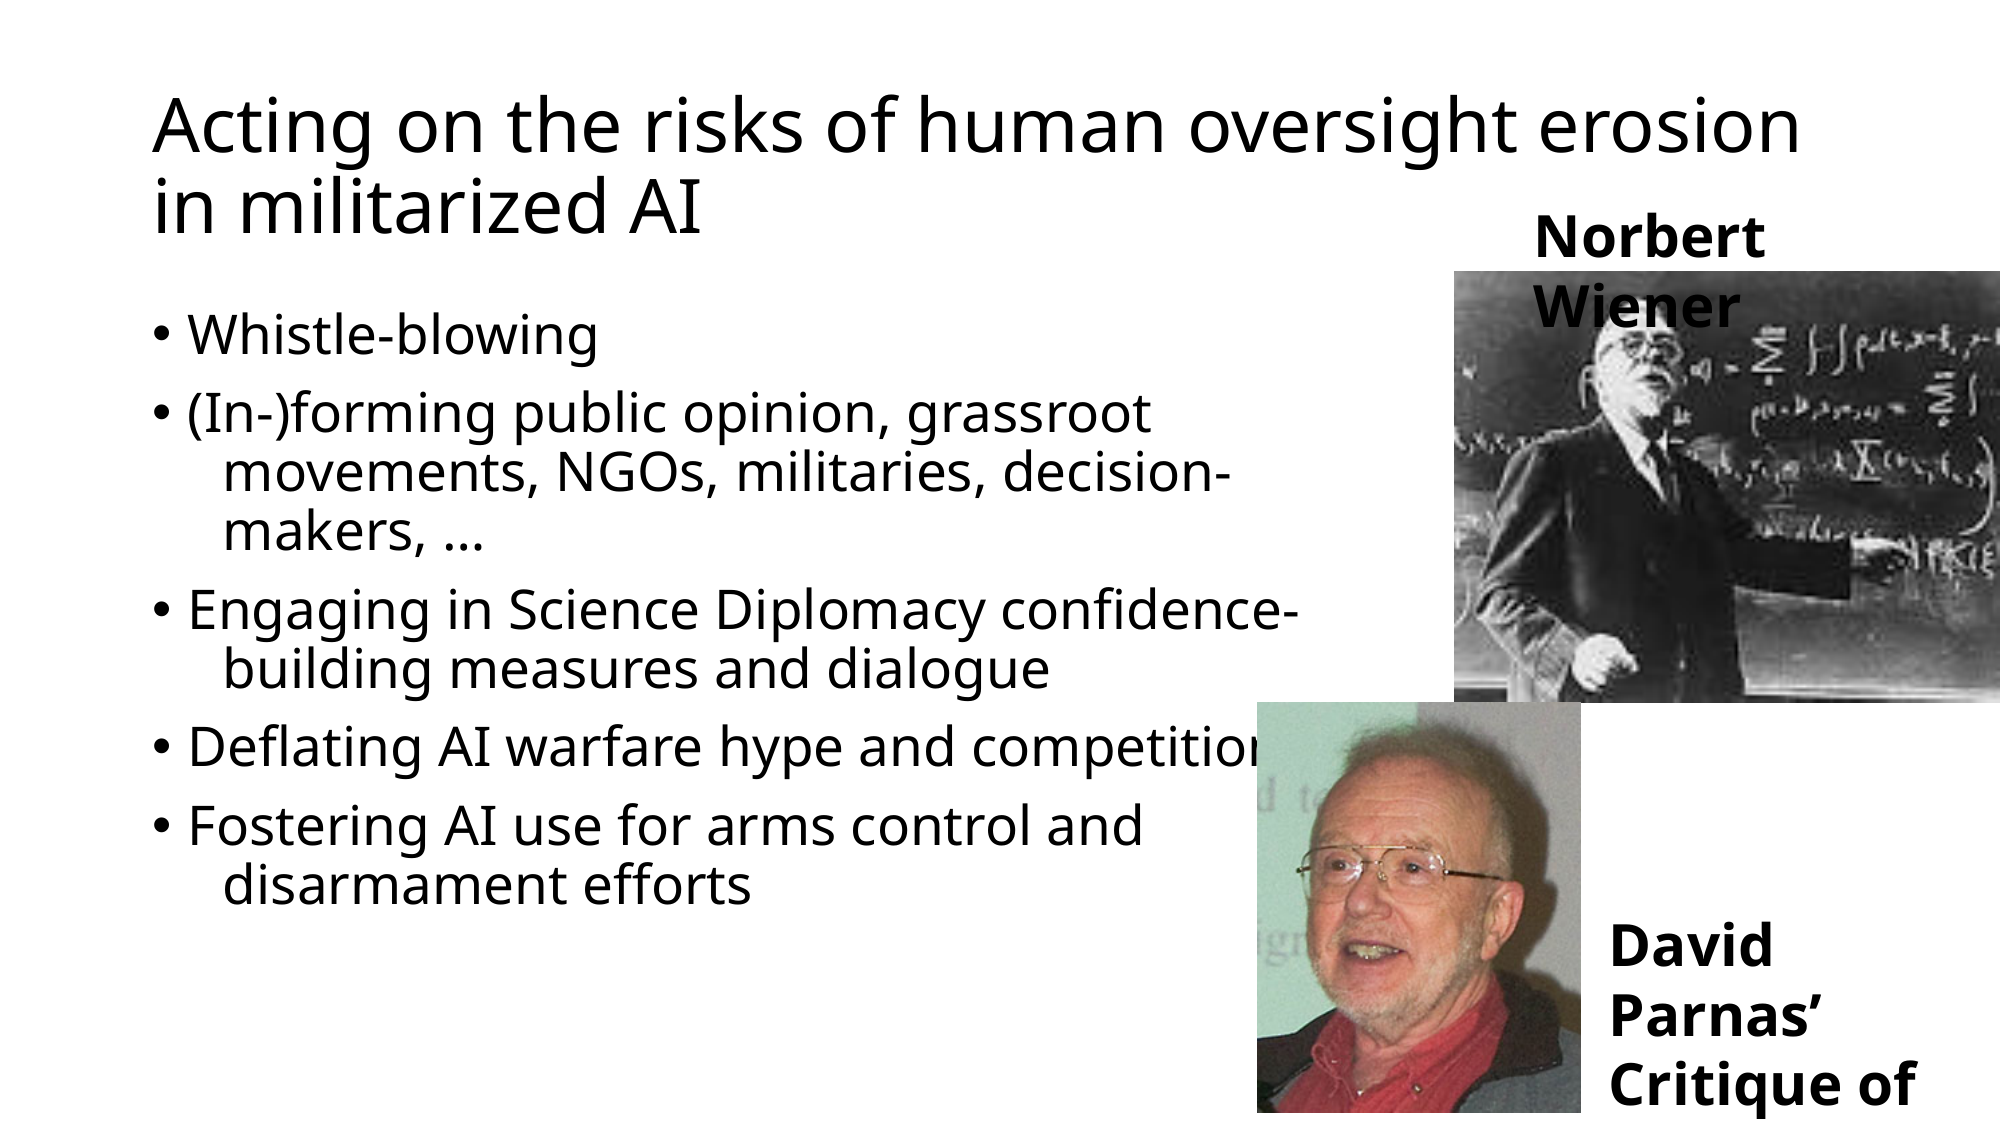

# Acting on the risks of human oversight erosion in militarized AI
Norbert Wiener
Whistle-blowing
(In-)forming public opinion, grassroot movements, NGOs, militaries, decision-makers, …
Engaging in Science Diplomacy confidence-building measures and dialogue
Deflating AI warfare hype and competition
Fostering AI use for arms control and disarmament efforts
David Parnas’
Critique of SDI – «Star wars»